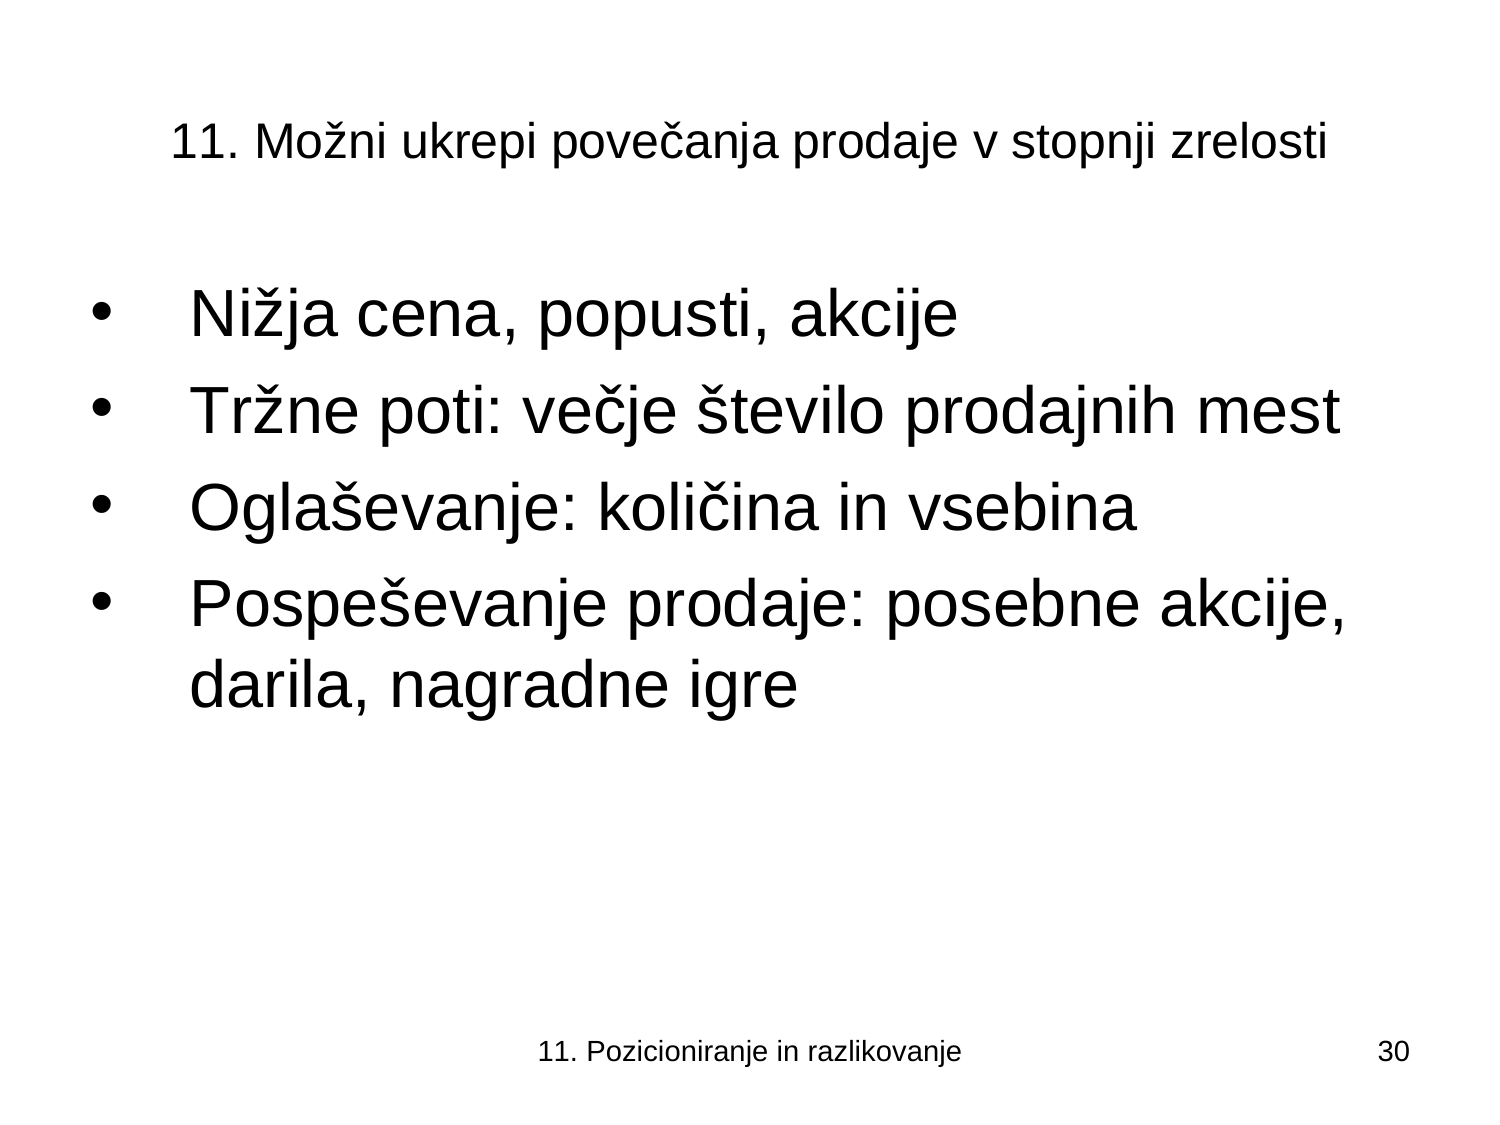

# 11. Možni ukrepi povečanja prodaje v stopnji zrelosti
Nižja cena, popusti, akcije
Tržne poti: večje število prodajnih mest
Oglaševanje: količina in vsebina
Pospeševanje prodaje: posebne akcije, darila, nagradne igre
11. Pozicioniranje in razlikovanje